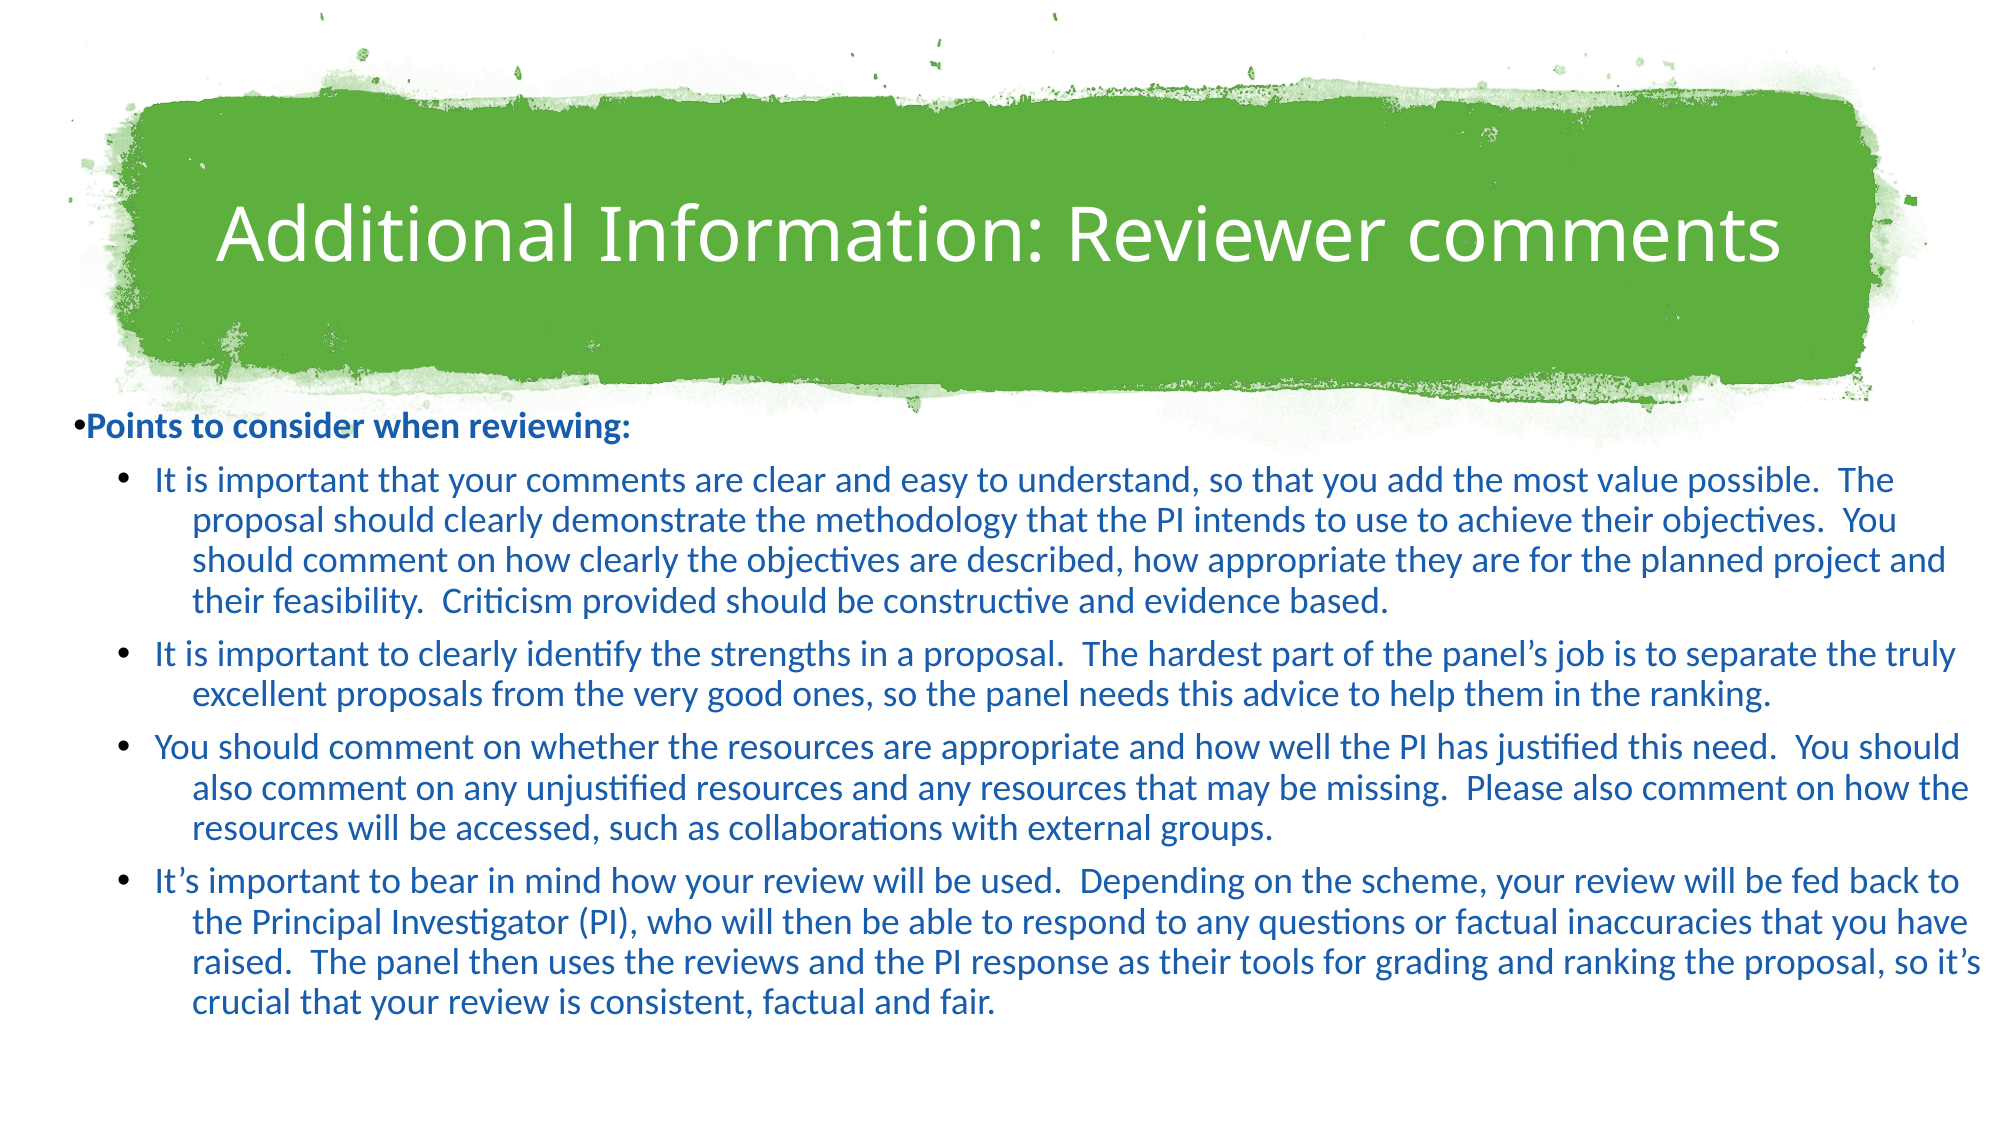

Additional Information: Reviewer comments
Points to consider when reviewing:
It is important that your comments are clear and easy to understand, so that you add the most value possible. The proposal should clearly demonstrate the methodology that the PI intends to use to achieve their objectives. You should comment on how clearly the objectives are described, how appropriate they are for the planned project and their feasibility. Criticism provided should be constructive and evidence based.
It is important to clearly identify the strengths in a proposal. The hardest part of the panel’s job is to separate the truly excellent proposals from the very good ones, so the panel needs this advice to help them in the ranking.
You should comment on whether the resources are appropriate and how well the PI has justified this need. You should also comment on any unjustified resources and any resources that may be missing. Please also comment on how the resources will be accessed, such as collaborations with external groups.
It’s important to bear in mind how your review will be used. Depending on the scheme, your review will be fed back to the Principal Investigator (PI), who will then be able to respond to any questions or factual inaccuracies that you have raised. The panel then uses the reviews and the PI response as their tools for grading and ranking the proposal, so it’s crucial that your review is consistent, factual and fair.